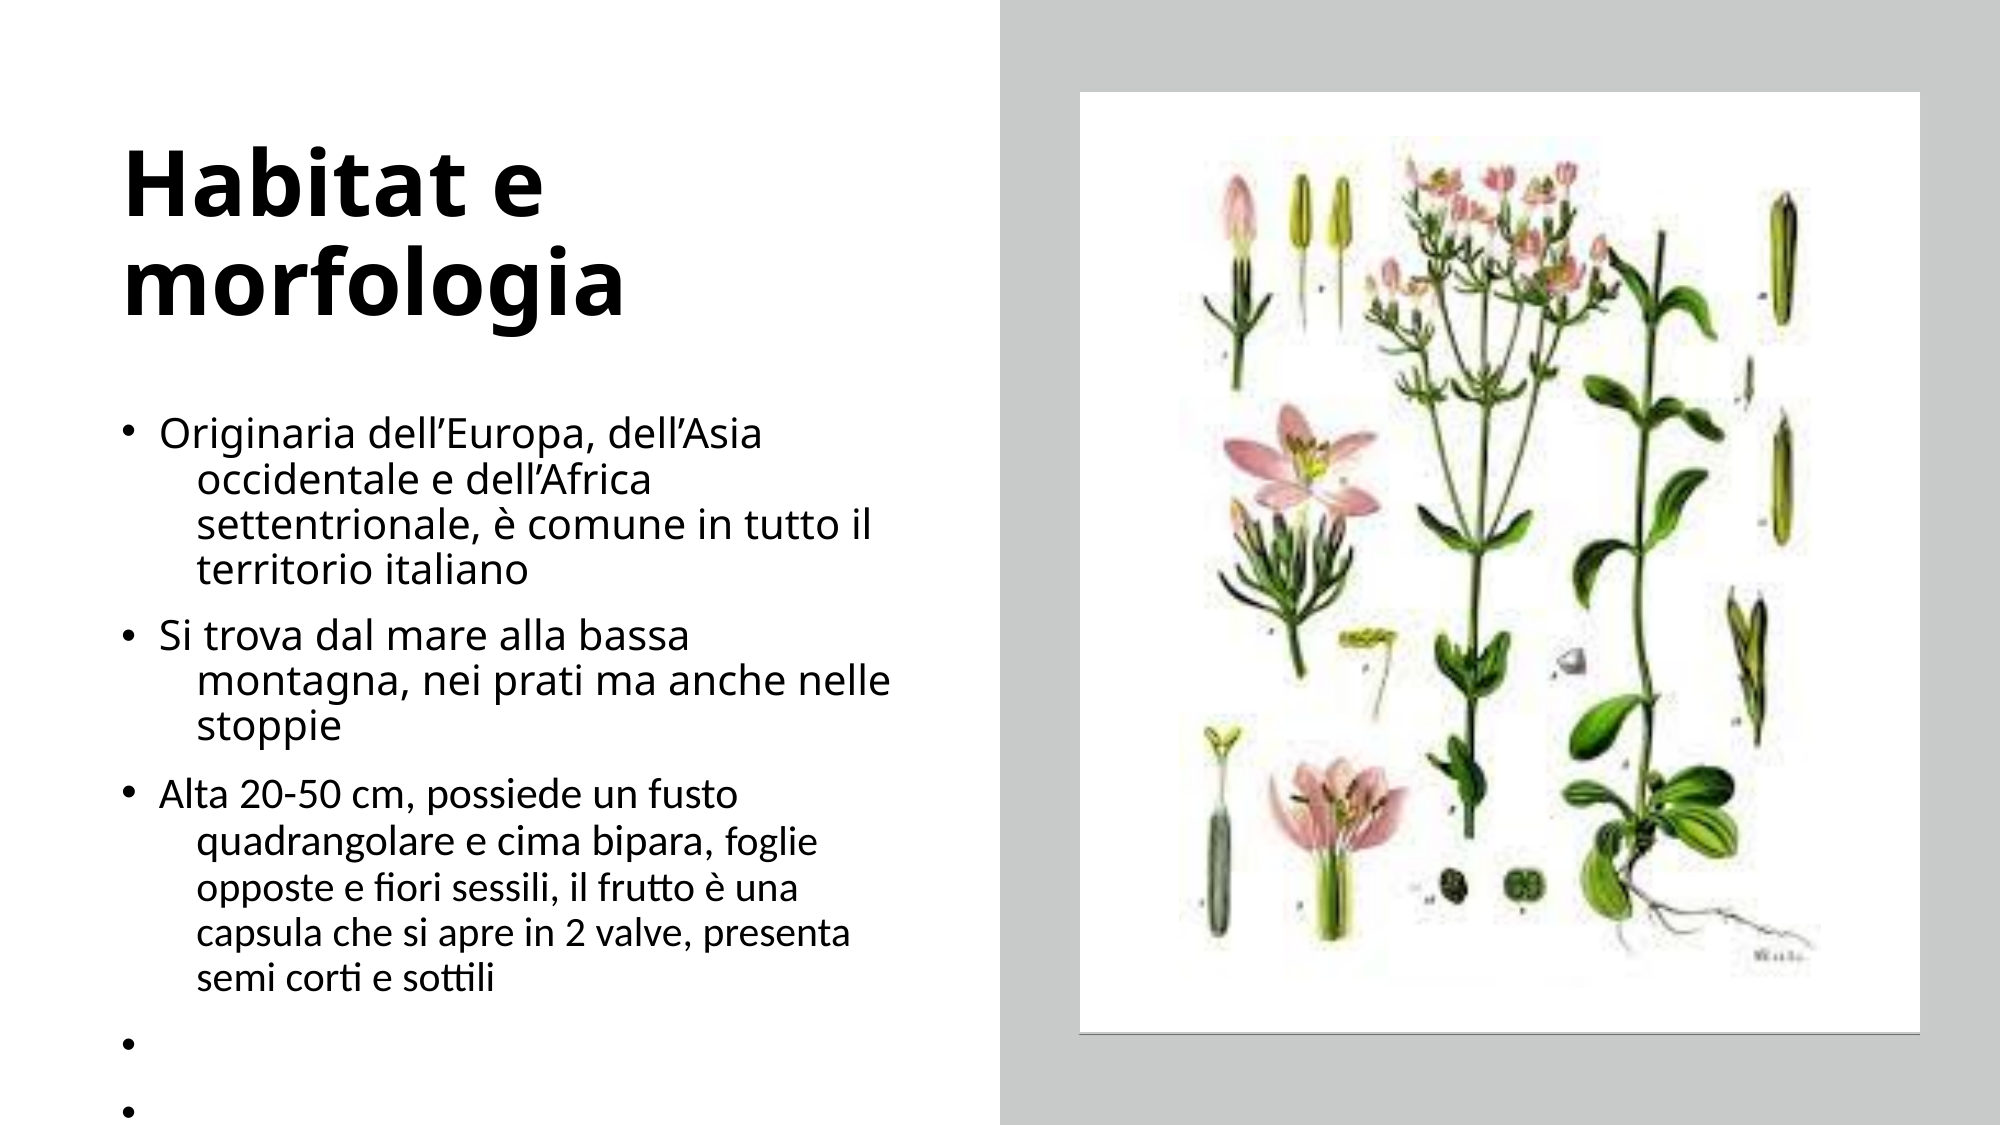

# Habitat e morfologia
Originaria dell’Europa, dell’Asiaoccidentale e dell’Africa settentrionale, è comune in tutto il territorio italiano
Si trova dal mare alla bassa montagna, nei prati ma anche nelle stoppie
Alta 20-50 cm, possiede un fusto quadrangolare e cima bipara, foglie opposte e fiori sessili, il frutto è una capsula che si apre in 2 valve, presenta semi corti e sottili